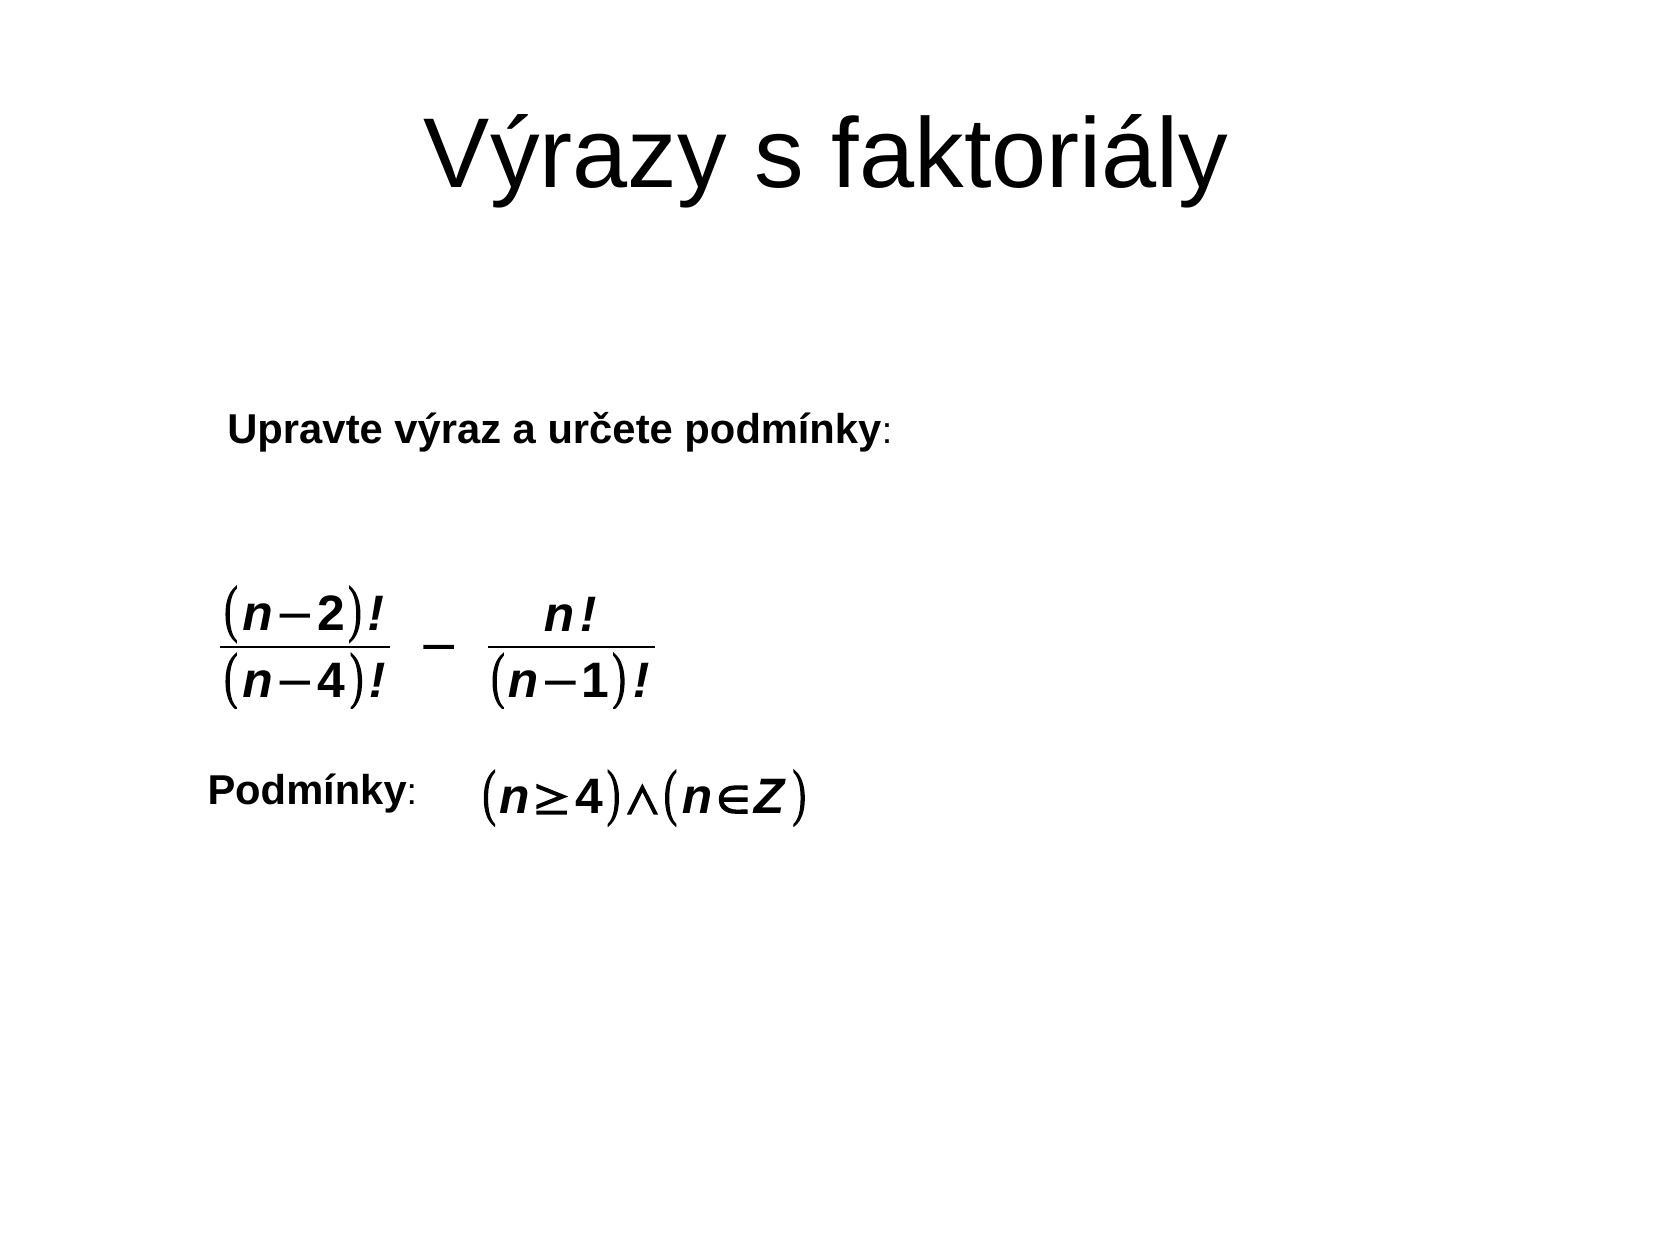

# Výrazy s faktoriály
Upravte výraz a určete podmínky:
Podmínky: